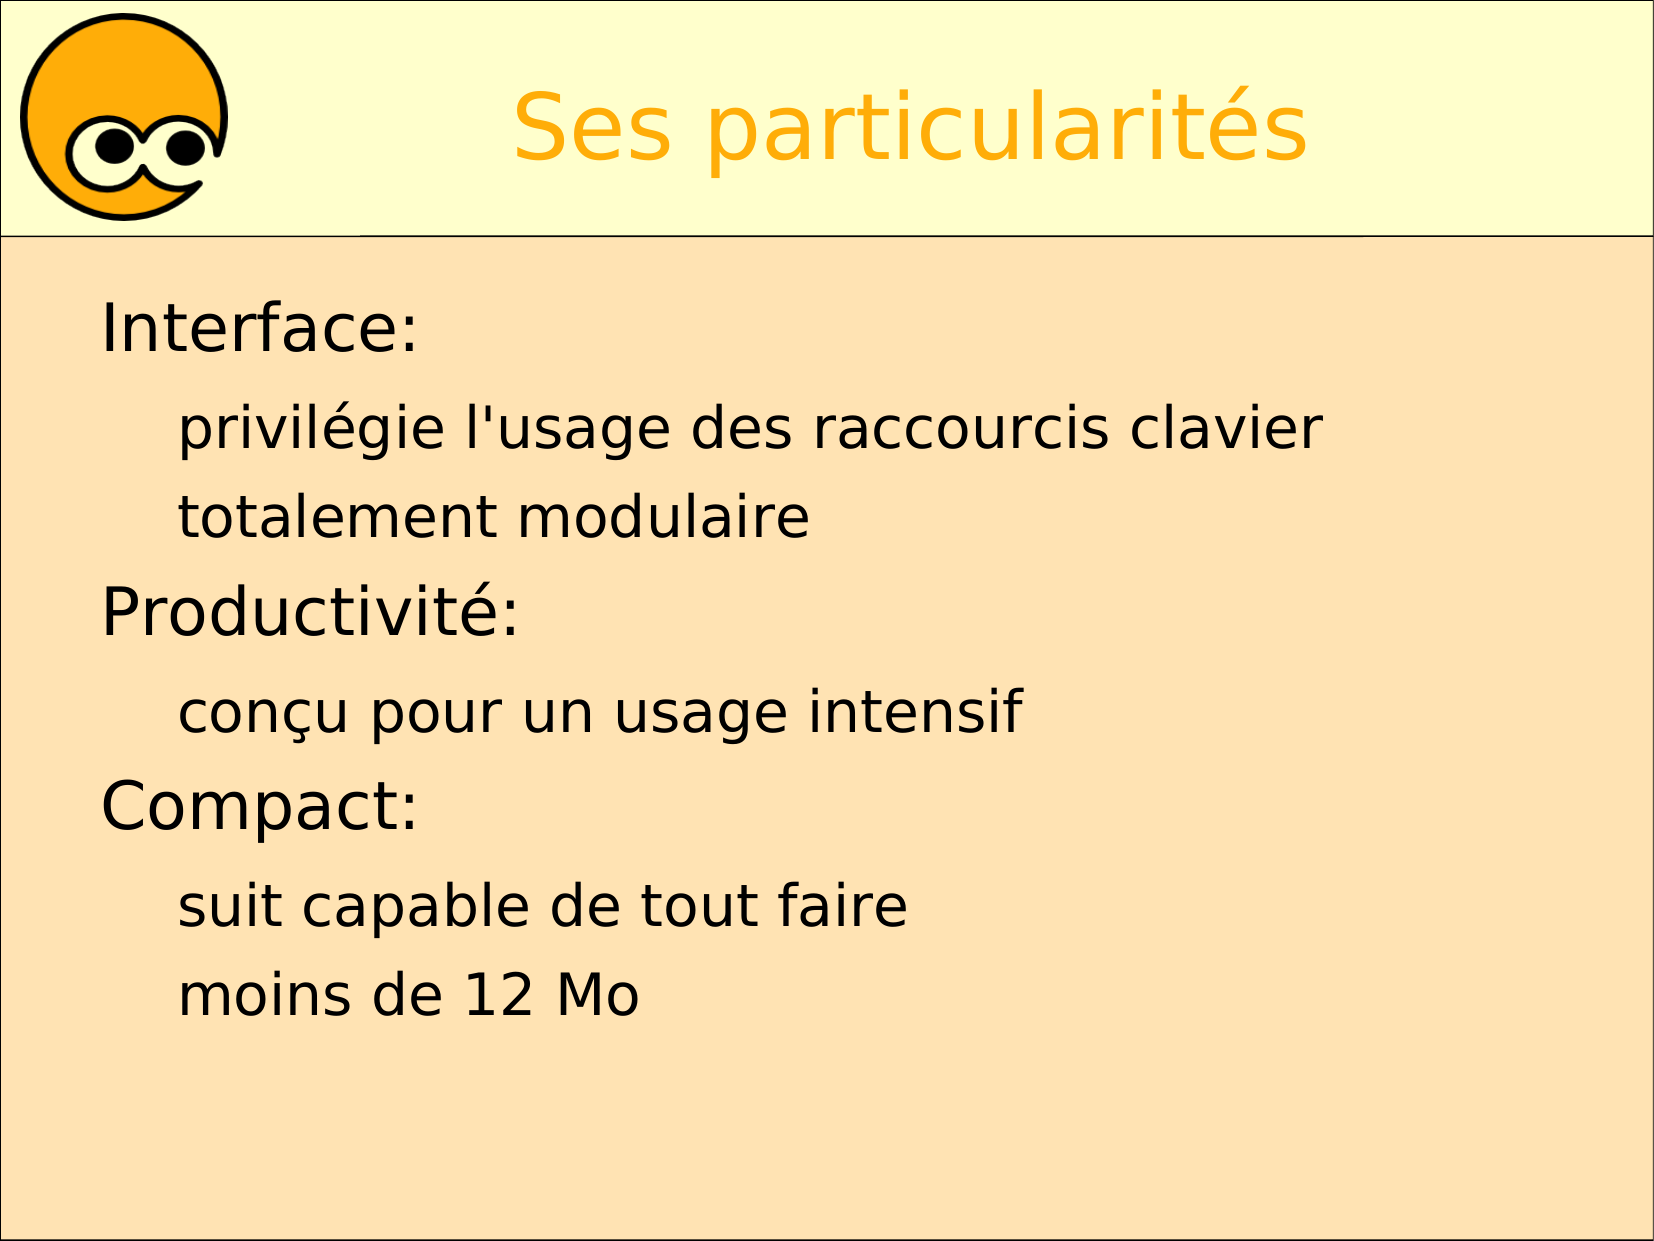

# Ses particularités
Interface:
privilégie l'usage des raccourcis clavier
totalement modulaire
Productivité:
conçu pour un usage intensif
Compact:
suit capable de tout faire
moins de 12 Mo